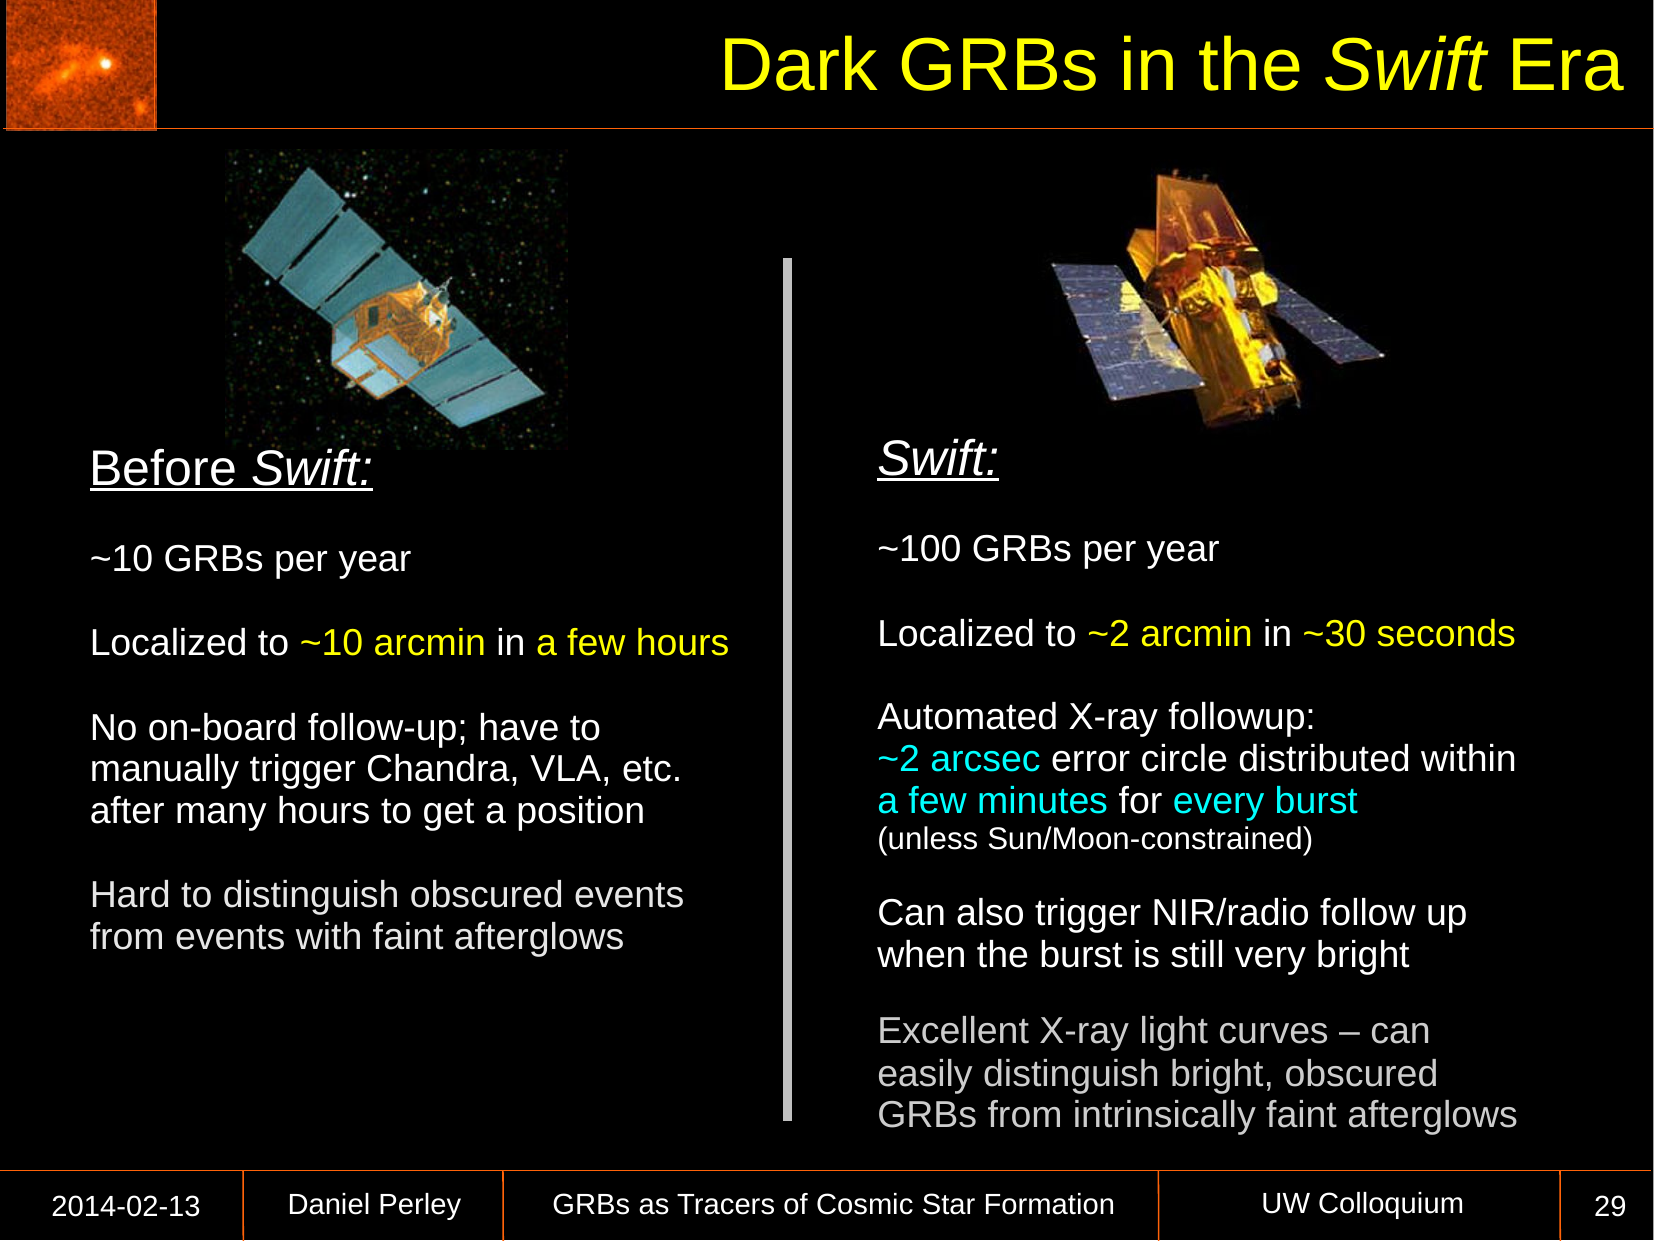

# Dark GRBs in the Swift Era
Swift:
~100 GRBs per year
Localized to ~2 arcmin in ~30 seconds
Automated X-ray followup:
~2 arcsec error circle distributed within a few minutes for every burst
(unless Sun/Moon-constrained)
Can also trigger NIR/radio follow up when the burst is still very bright
Excellent X-ray light curves – can easily distinguish bright, obscured GRBs from intrinsically faint afterglows
Before Swift:
~10 GRBs per year
Localized to ~10 arcmin in a few hours
No on-board follow-up; have to manually trigger Chandra, VLA, etc. after many hours to get a position
Hard to distinguish obscured events from events with faint afterglows
2014-02-13
29